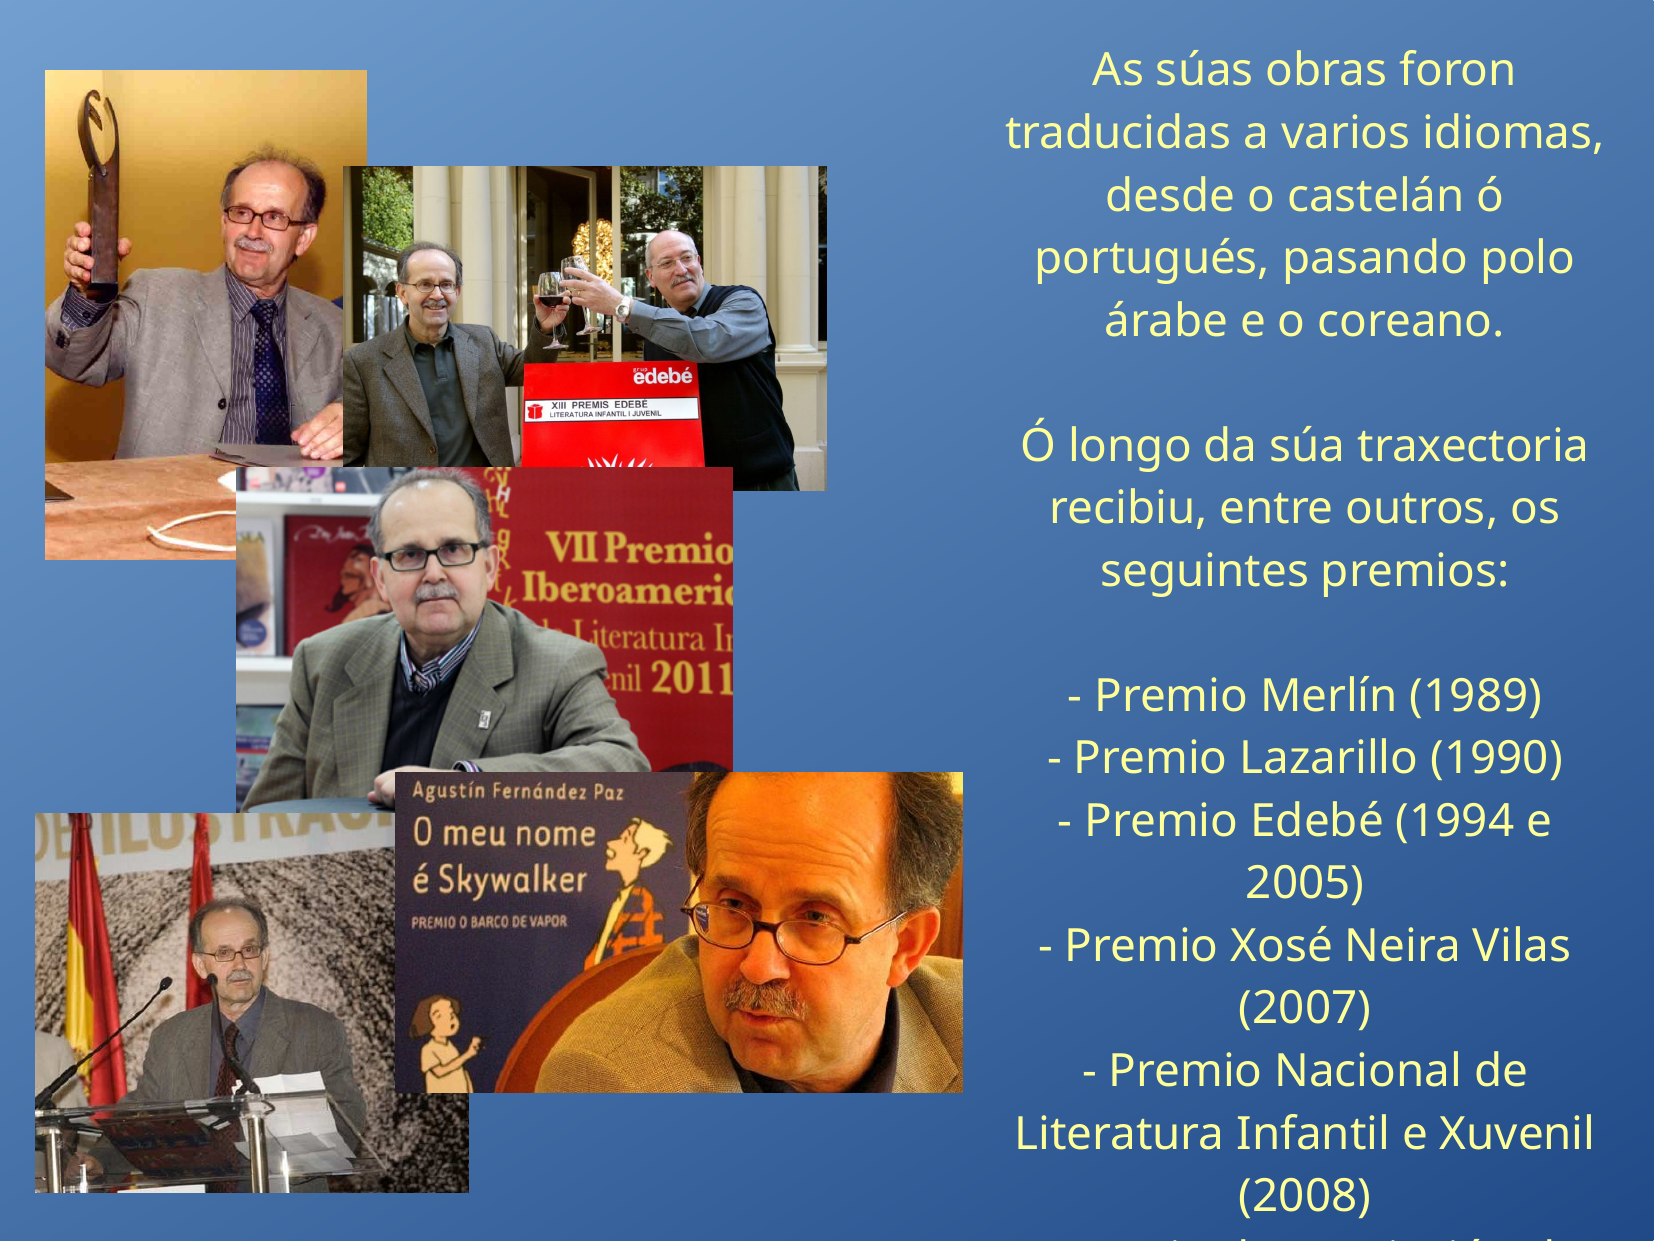

As súas obras foron traducidas a varios idiomas, desde o castelán ó portugués, pasando polo árabe e o coreano.
Ó longo da súa traxectoria recibiu, entre outros, os seguintes premios:
- Premio Merlín (1989)
- Premio Lazarillo (1990)
- Premio Edebé (1994 e 2005)
- Premio Xosé Neira Vilas (2007)
- Premio Nacional de Literatura Infantil e Xuvenil (2008)
- Premio da Asociación de Escritores en Lingua Galega (2014)